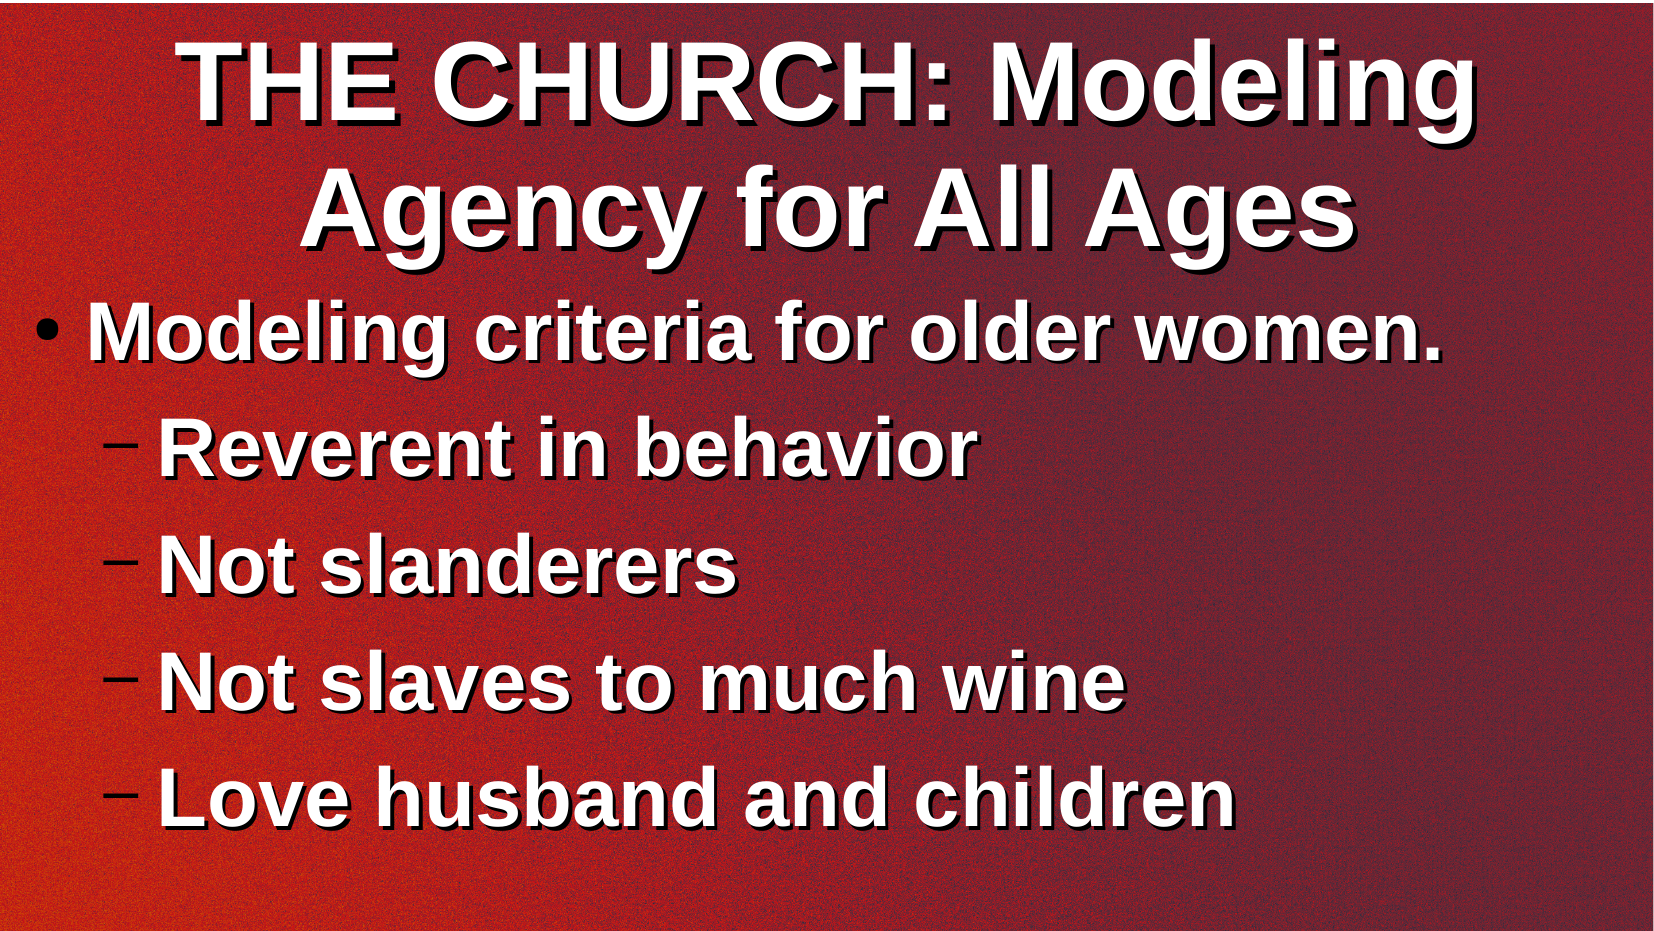

# THE CHURCH: Modeling Agency for All Ages
Modeling criteria for older women.
Reverent in behavior
Not slanderers
Not slaves to much wine
Love husband and children